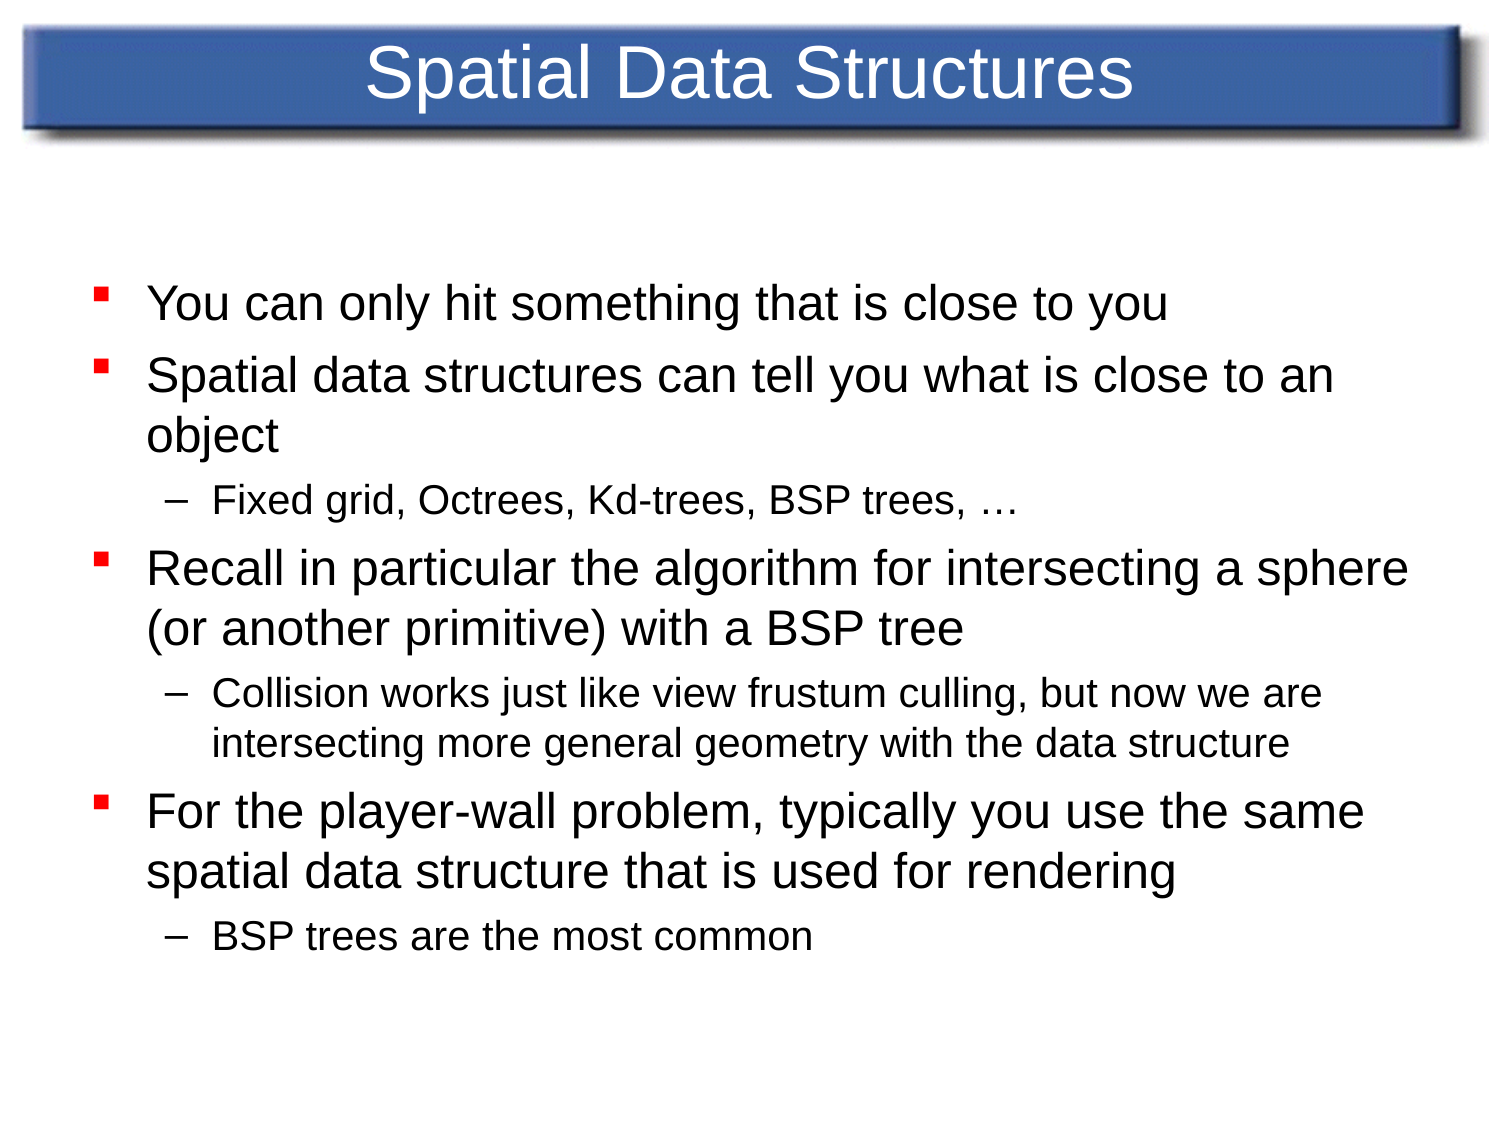

# Spatial Data Structures
You can only hit something that is close to you
Spatial data structures can tell you what is close to an object
Fixed grid, Octrees, Kd-trees, BSP trees, …
Recall in particular the algorithm for intersecting a sphere (or another primitive) with a BSP tree
Collision works just like view frustum culling, but now we are intersecting more general geometry with the data structure
For the player-wall problem, typically you use the same spatial data structure that is used for rendering
BSP trees are the most common